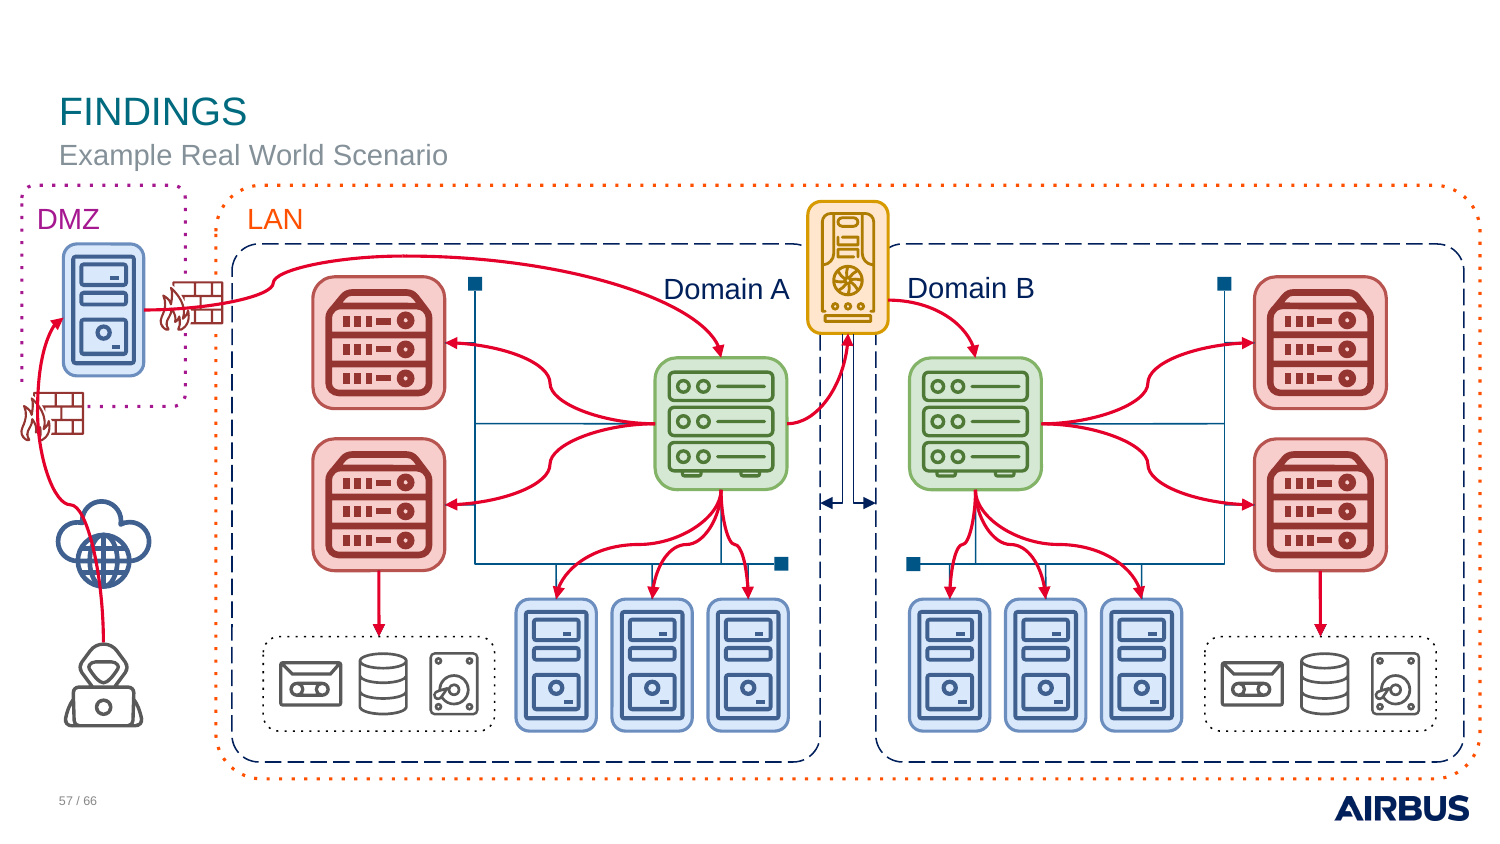

# FINDINGS Example Real World Scenario
DMZ
LAN
Domain A
Domain B